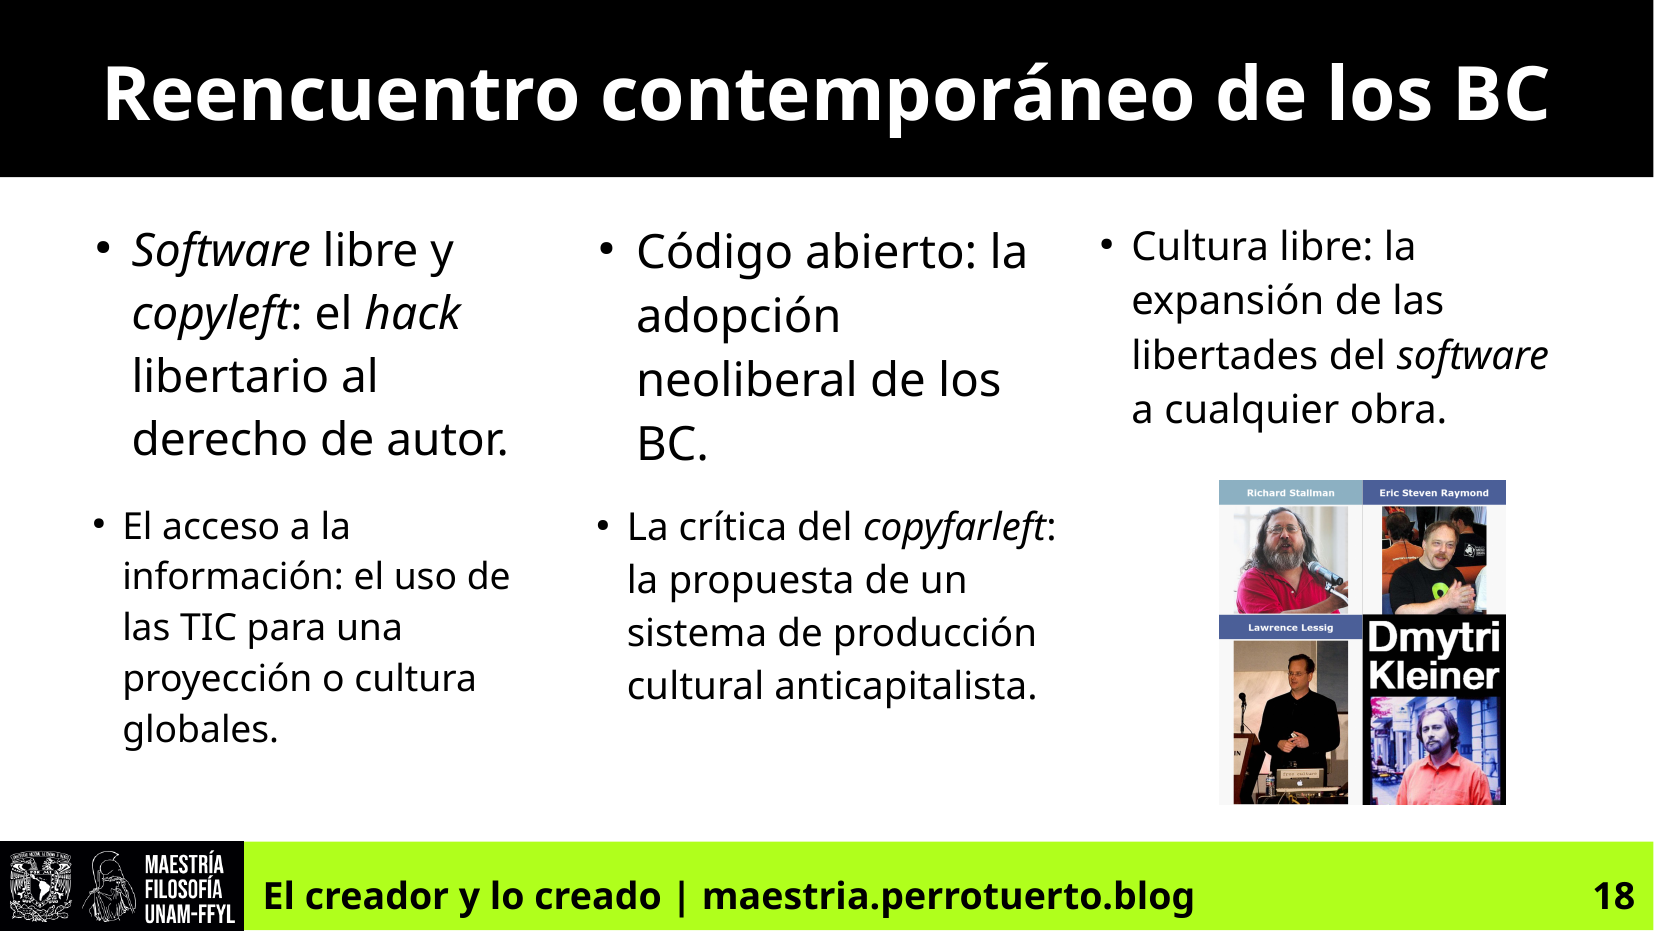

# Reencuentro contemporáneo de los BC
Software libre y copyleft: el hack libertario al derecho de autor.
Código abierto: la adopción neoliberal de los BC.
Cultura libre: la expansión de las libertades del software a cualquier obra.
El acceso a la información: el uso de las TIC para una proyección o cultura globales.
La crítica del copyfarleft: la propuesta de un sistema de producción cultural anticapitalista.